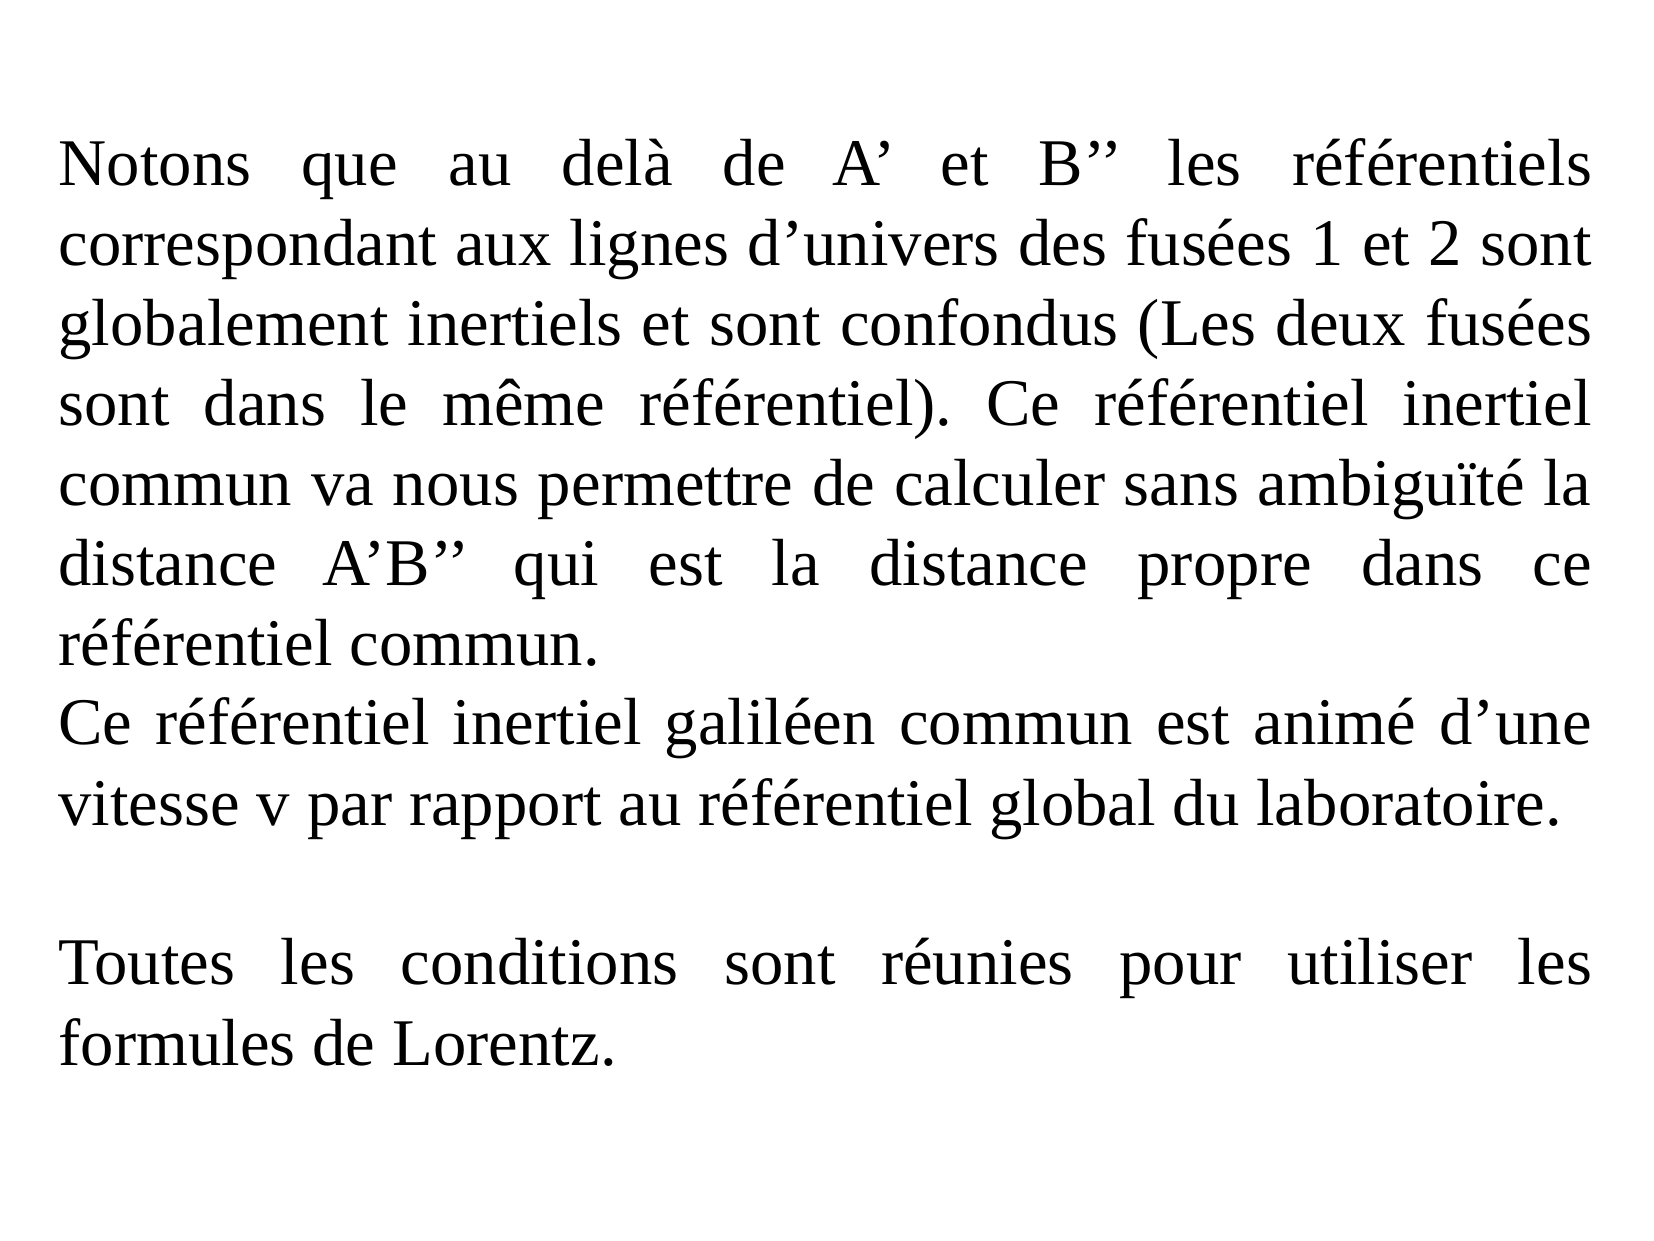

Notons que au delà de A’ et B’’ les référentiels correspondant aux lignes d’univers des fusées 1 et 2 sont globalement inertiels et sont confondus (Les deux fusées sont dans le même référentiel). Ce référentiel inertiel commun va nous permettre de calculer sans ambiguïté la distance A’B’’ qui est la distance propre dans ce référentiel commun.
Ce référentiel inertiel galiléen commun est animé d’une vitesse v par rapport au référentiel global du laboratoire.
Toutes les conditions sont réunies pour utiliser les formules de Lorentz.